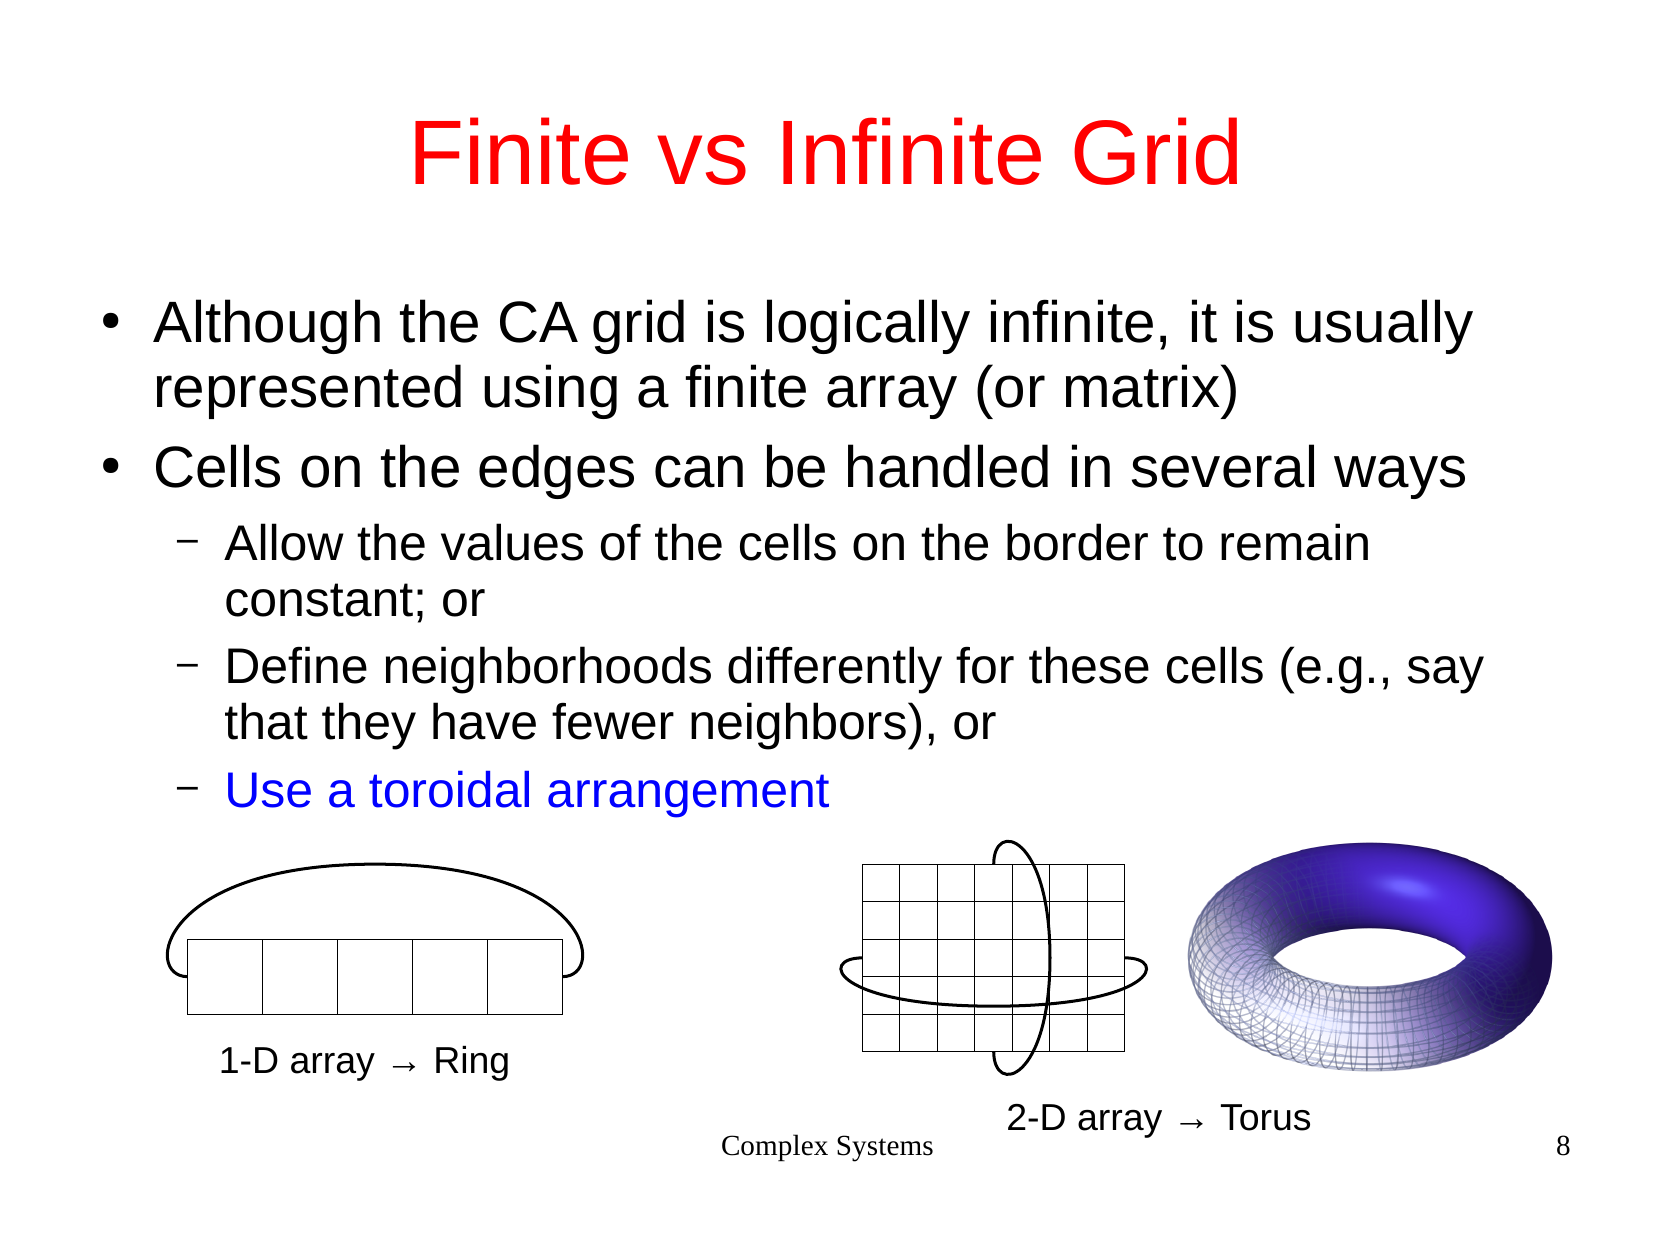

# Finite vs Infinite Grid
Although the CA grid is logically infinite, it is usually represented using a finite array (or matrix)
Cells on the edges can be handled in several ways
Allow the values of the cells on the border to remain constant; or
Define neighborhoods differently for these cells (e.g., say that they have fewer neighbors), or
Use a toroidal arrangement
1-D array → Ring
2-D array → Torus
Complex Systems
8